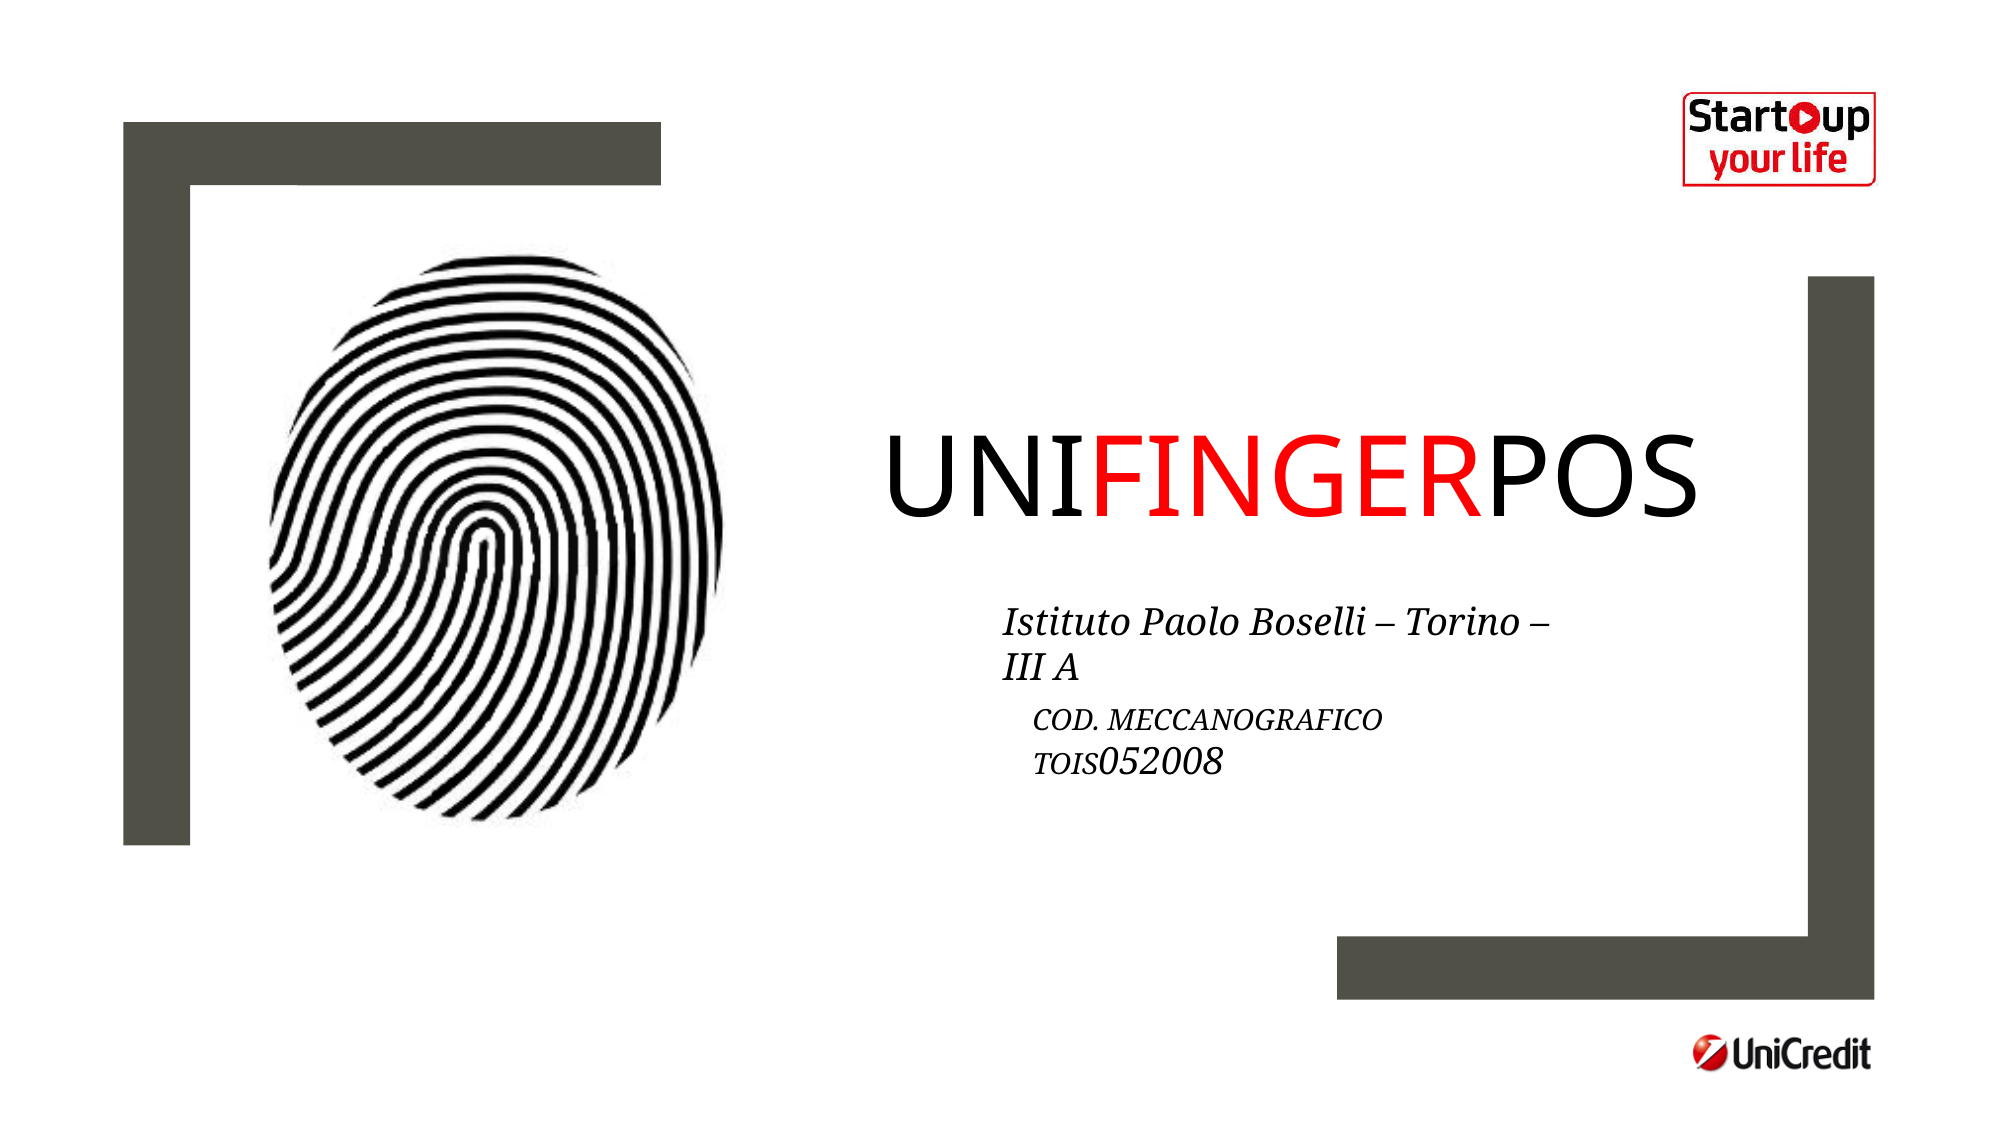

# UNIFINGERPOS
Istituto Paolo Boselli – Torino – III A
COD. MECCANOGRAFICO TOIS052008